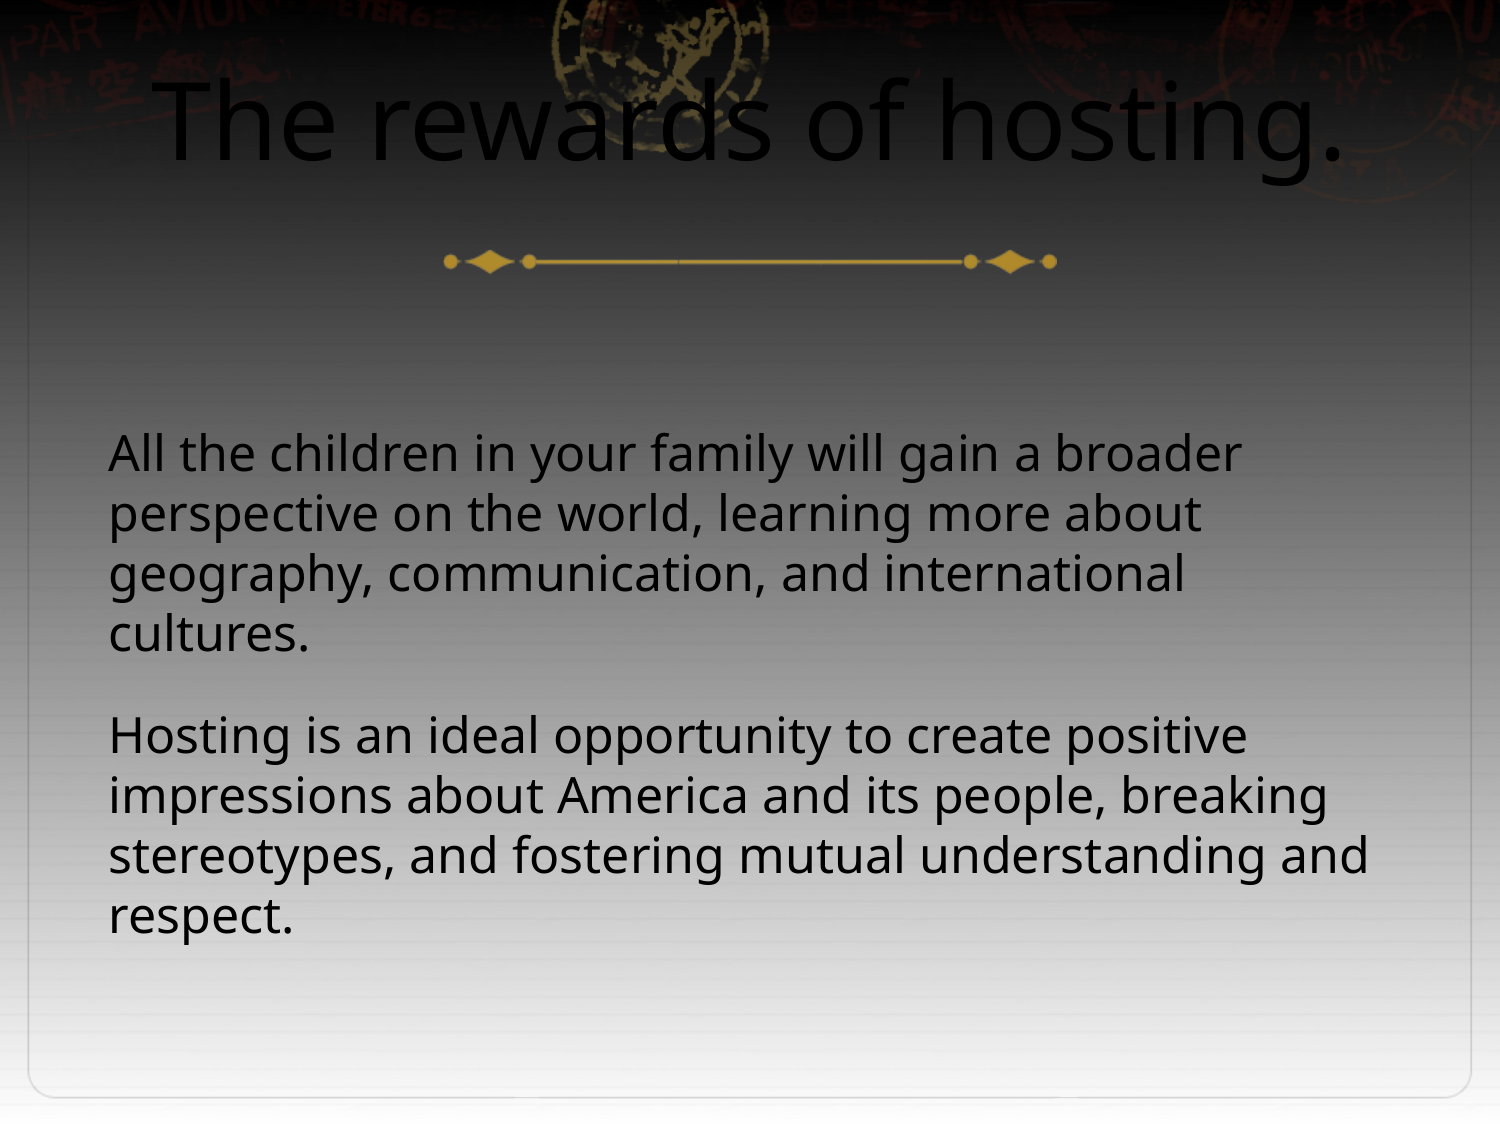

# The rewards of hosting.
All the children in your family will gain a broader perspective on the world, learning more about geography, communication, and international cultures.
Hosting is an ideal opportunity to create positive impressions about America and its people, breaking stereotypes, and fostering mutual understanding and respect.